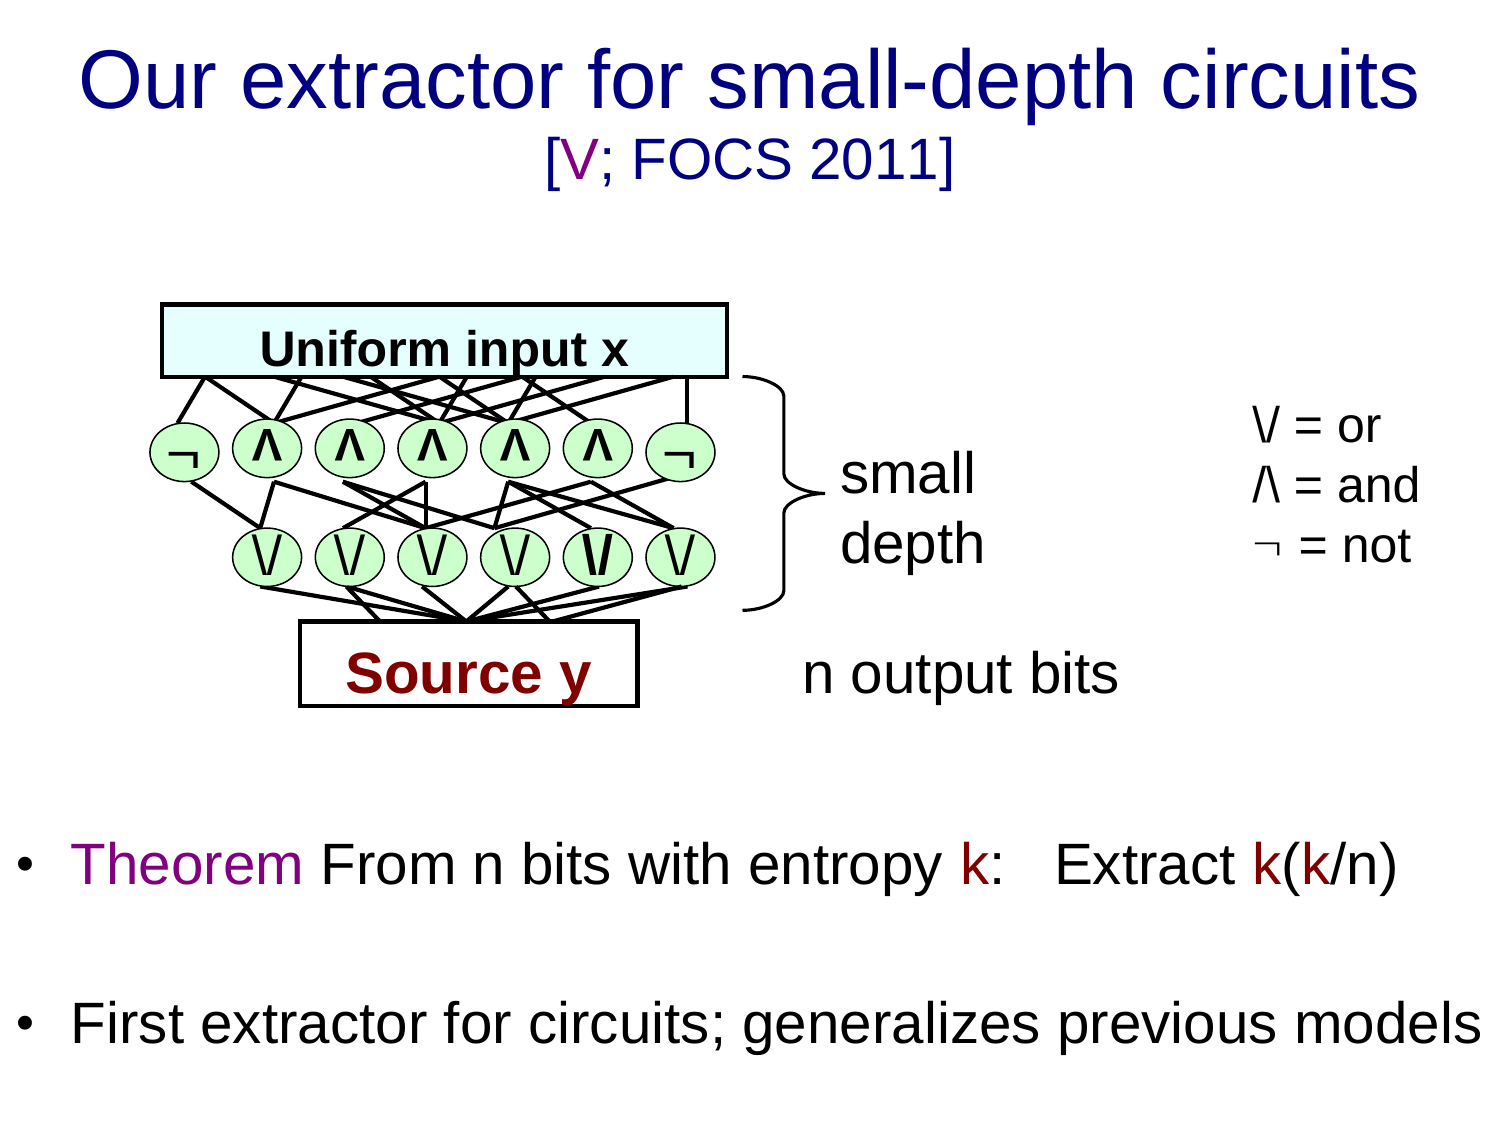

Our extractor for small-depth circuits
[V; FOCS 2011]
# Theorem From n bits with entropy k: Extract k(k/n)
First extractor for circuits; generalizes previous models
Uniform input x
\/ = or
/\ = and
 = not
V
V
V
V
V


small
depth
/\
/\
/\
/\
/\
/\
Source y
n output bits